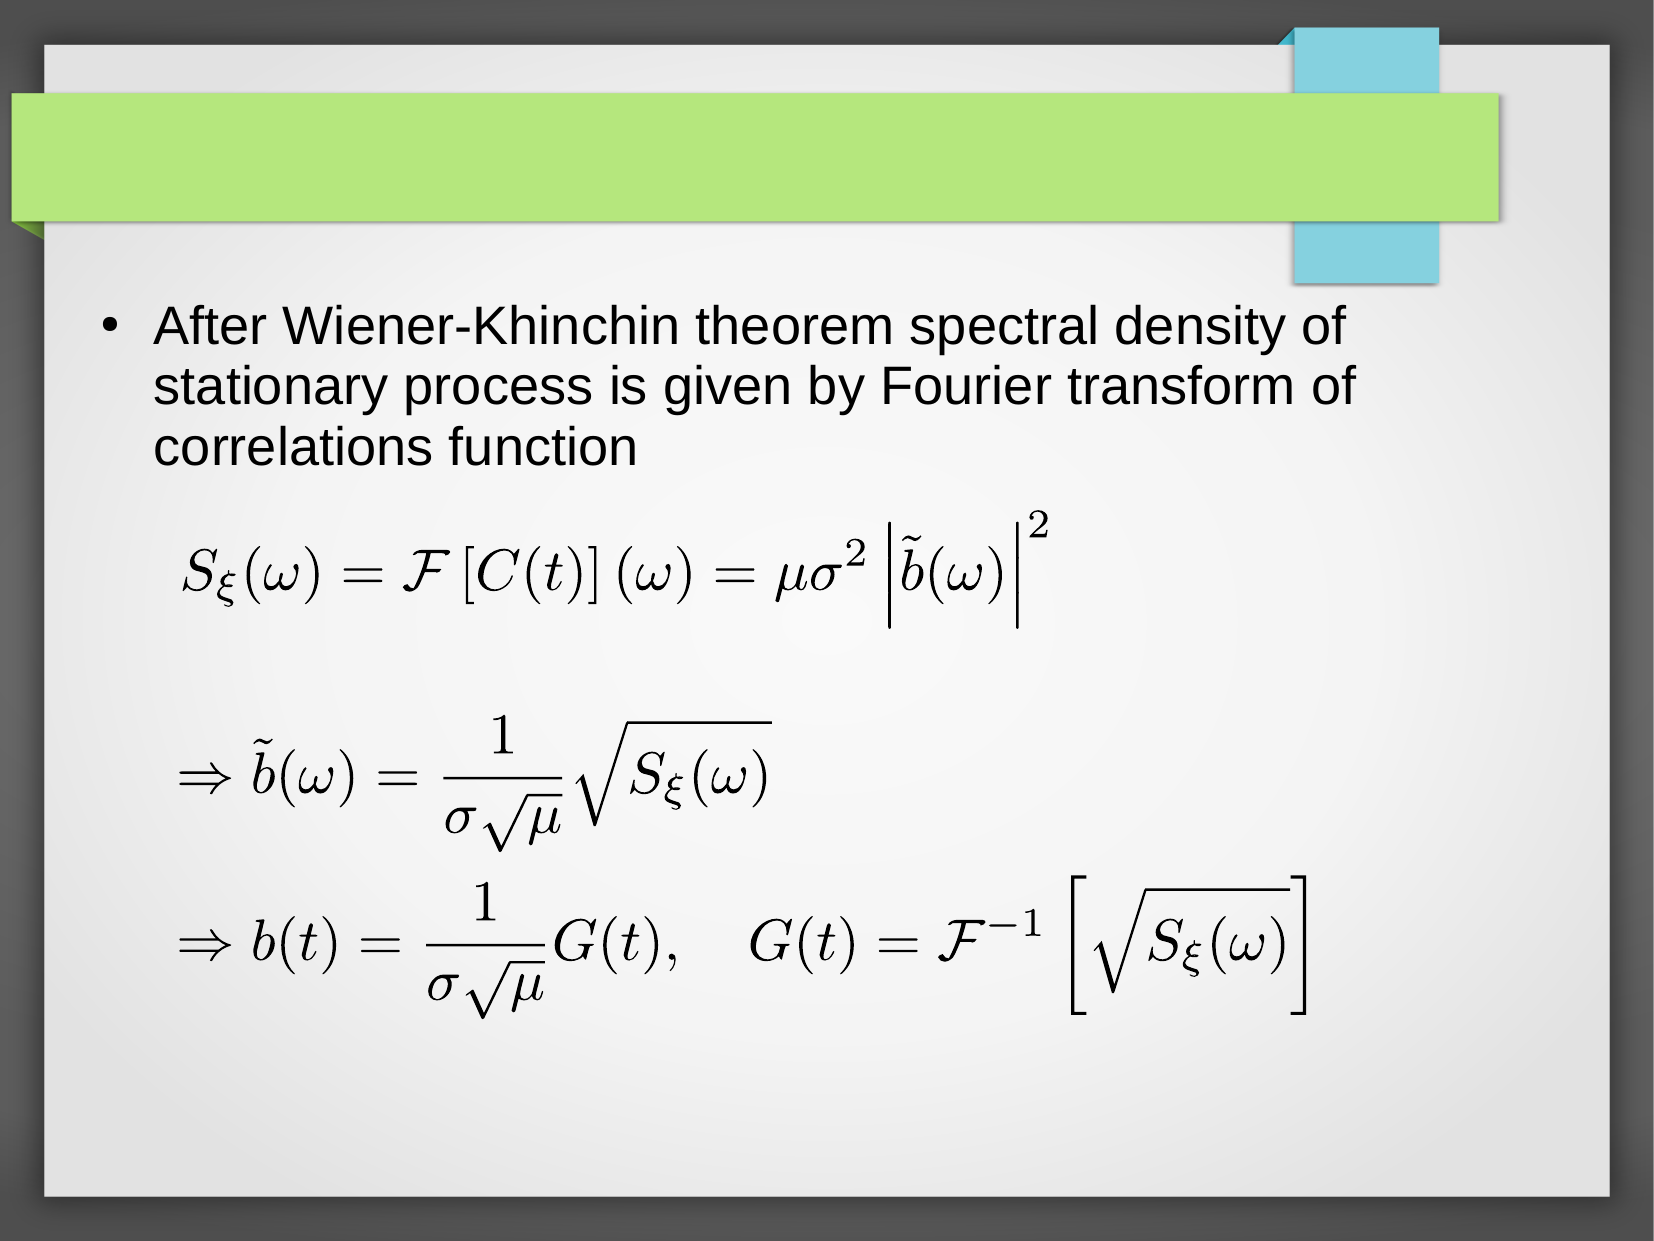

#
After Wiener-Khinchin theorem spectral density of stationary process is given by Fourier transform of correlations function